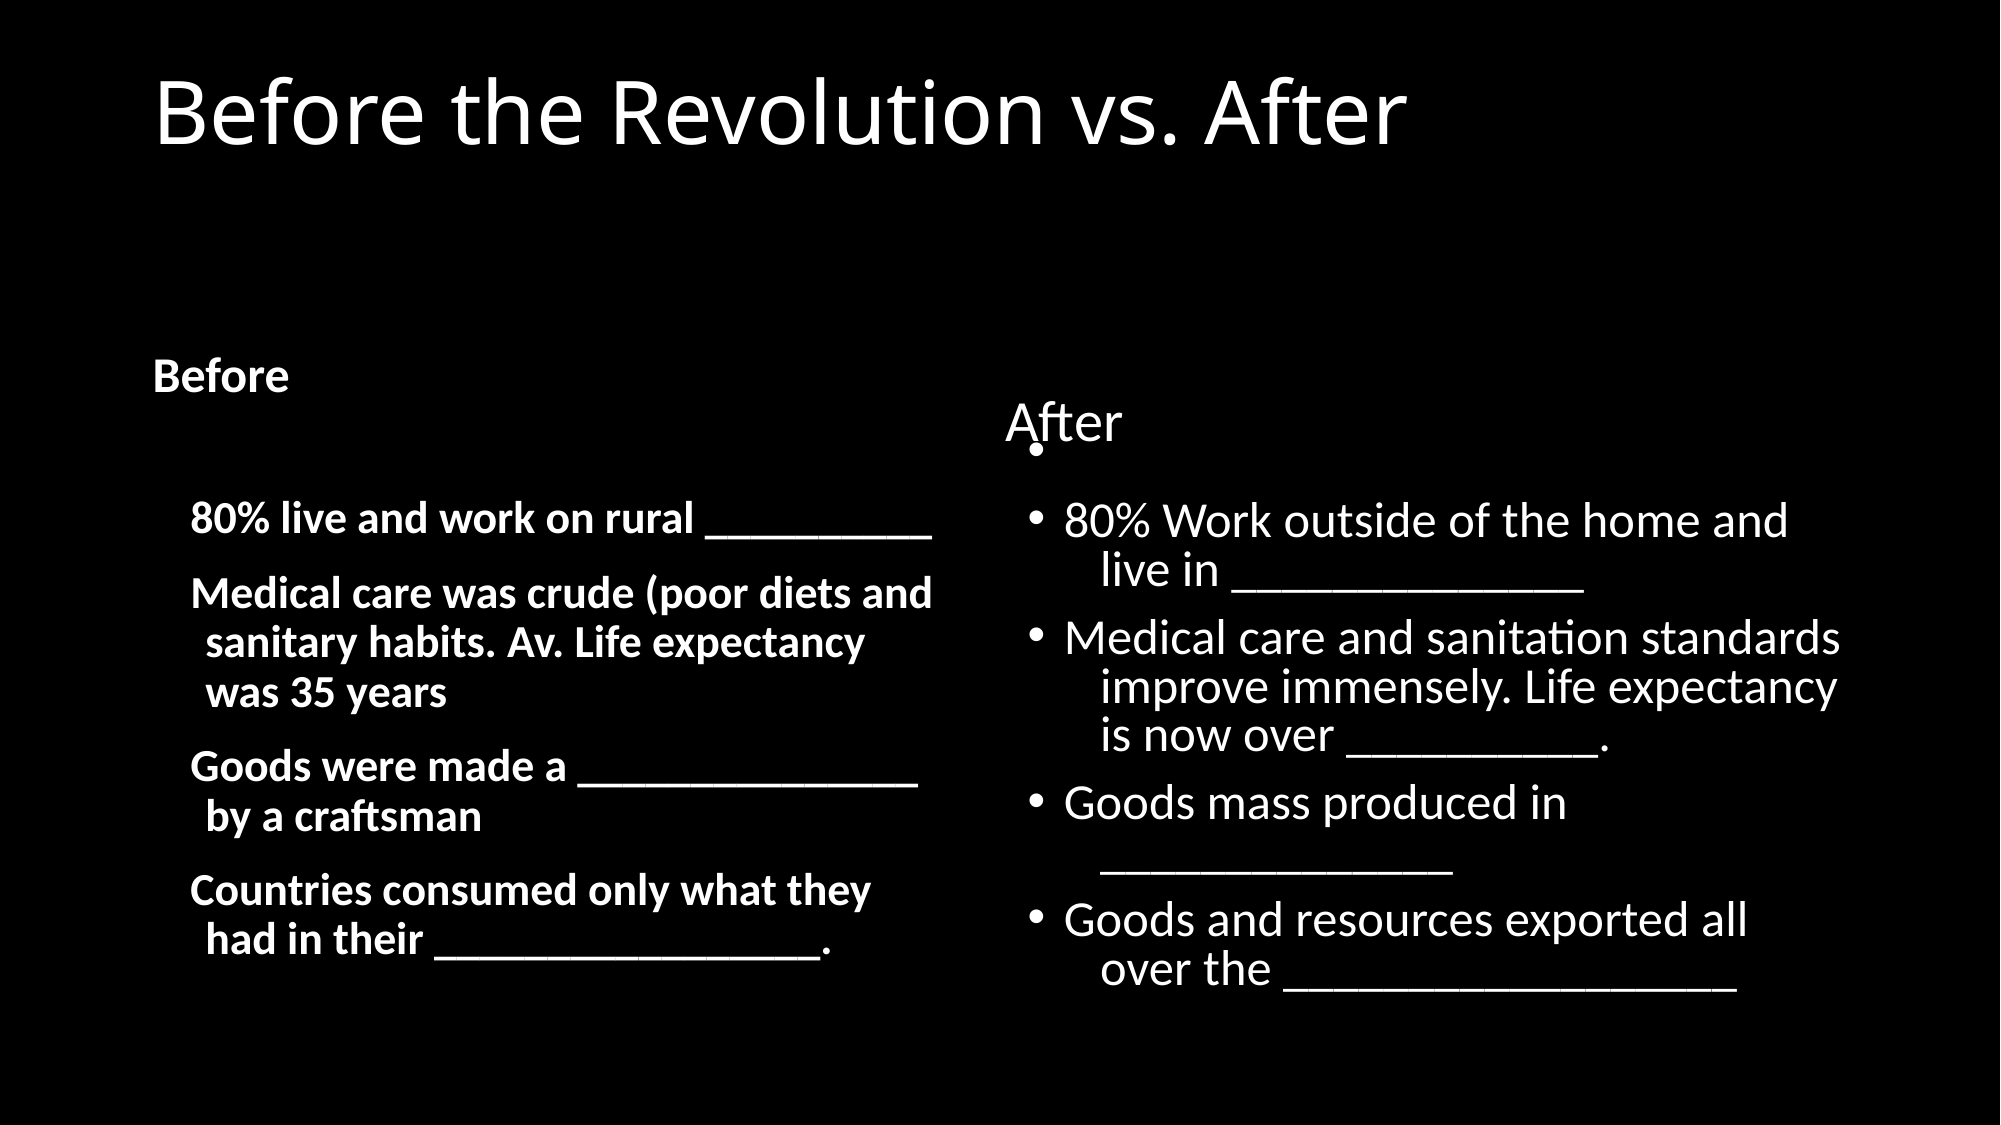

# Before the Revolution vs. After
Before
After
80% Work outside of the home and live in ______________
Medical care and sanitation standards improve immensely. Life expectancy is now over __________.
Goods mass produced in ______________
Goods and resources exported all over the __________________
80% live and work on rural __________
Medical care was crude (poor diets and sanitary habits. Av. Life expectancy was 35 years
Goods were made a _______________ by a craftsman
Countries consumed only what they had in their _________________.